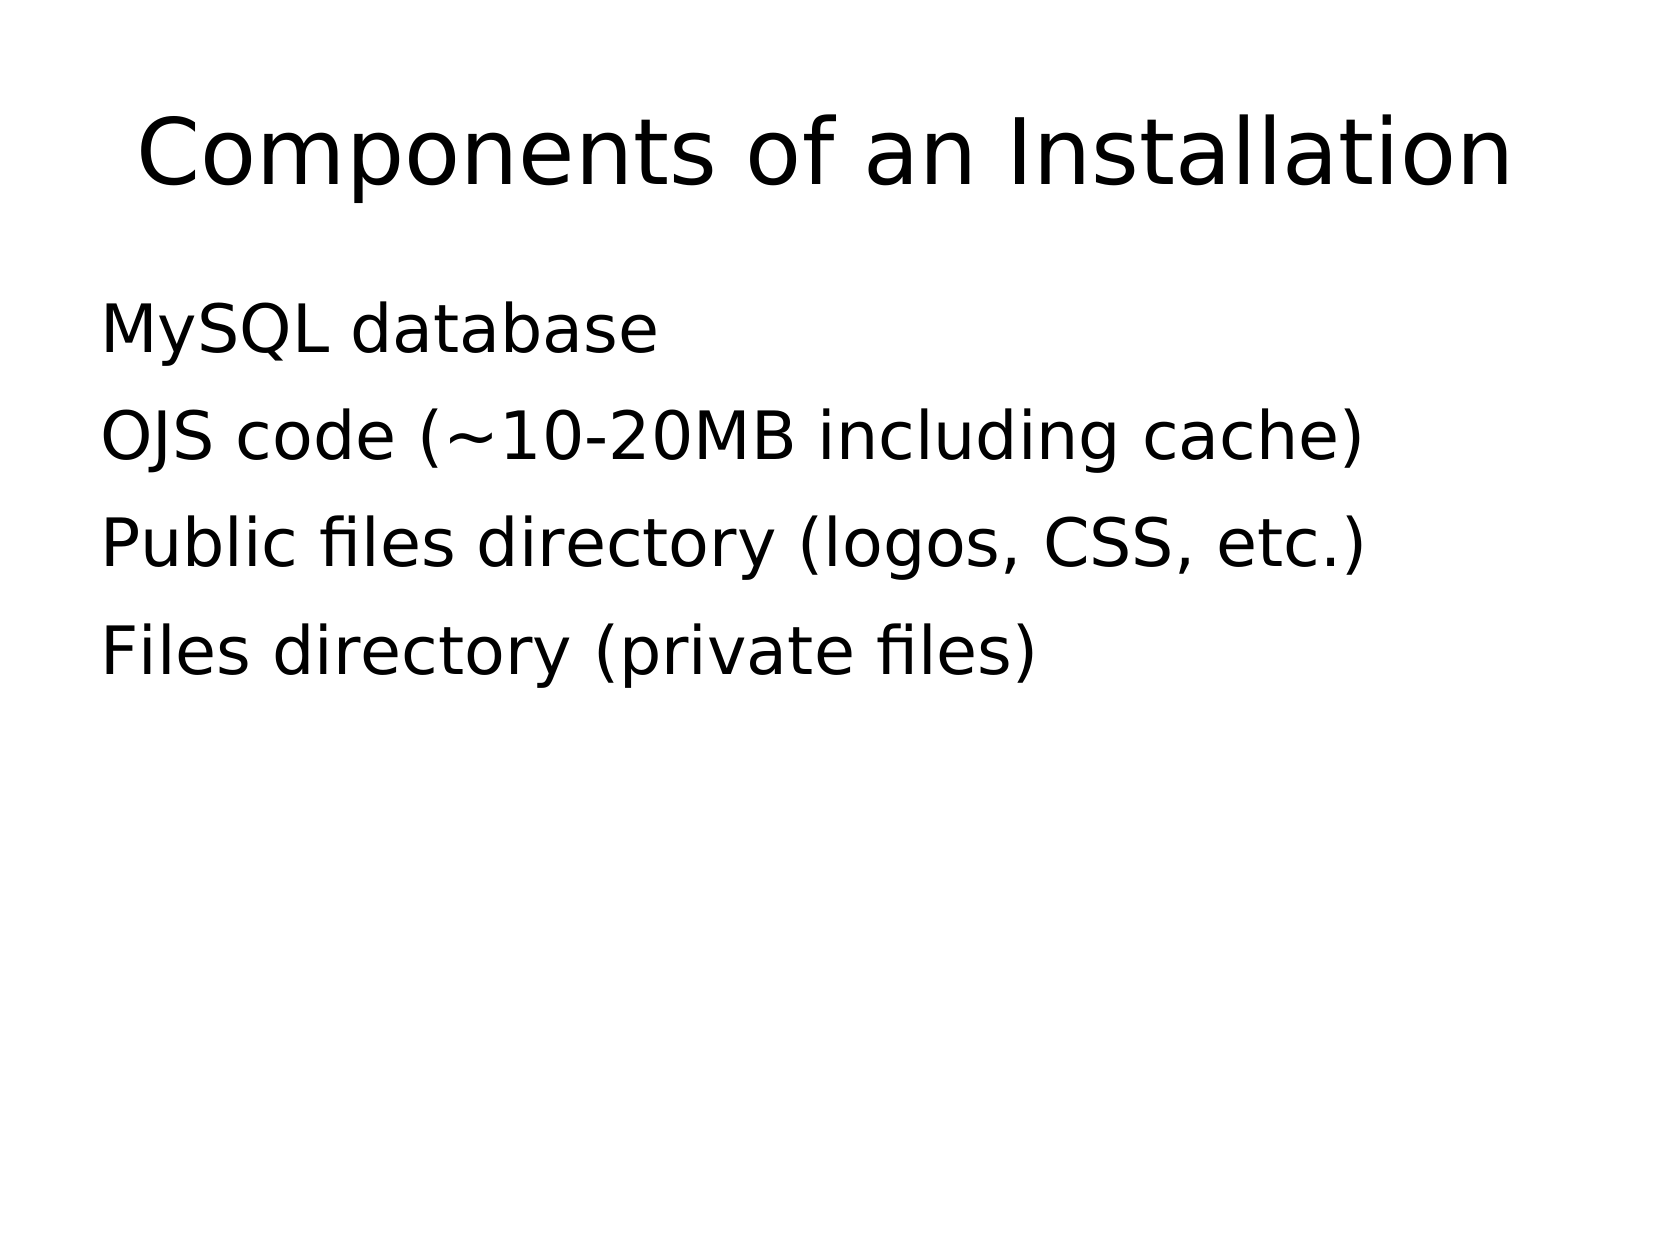

# Components of an Installation
MySQL database
OJS code (~10-20MB including cache)
Public files directory (logos, CSS, etc.)
Files directory (private files)